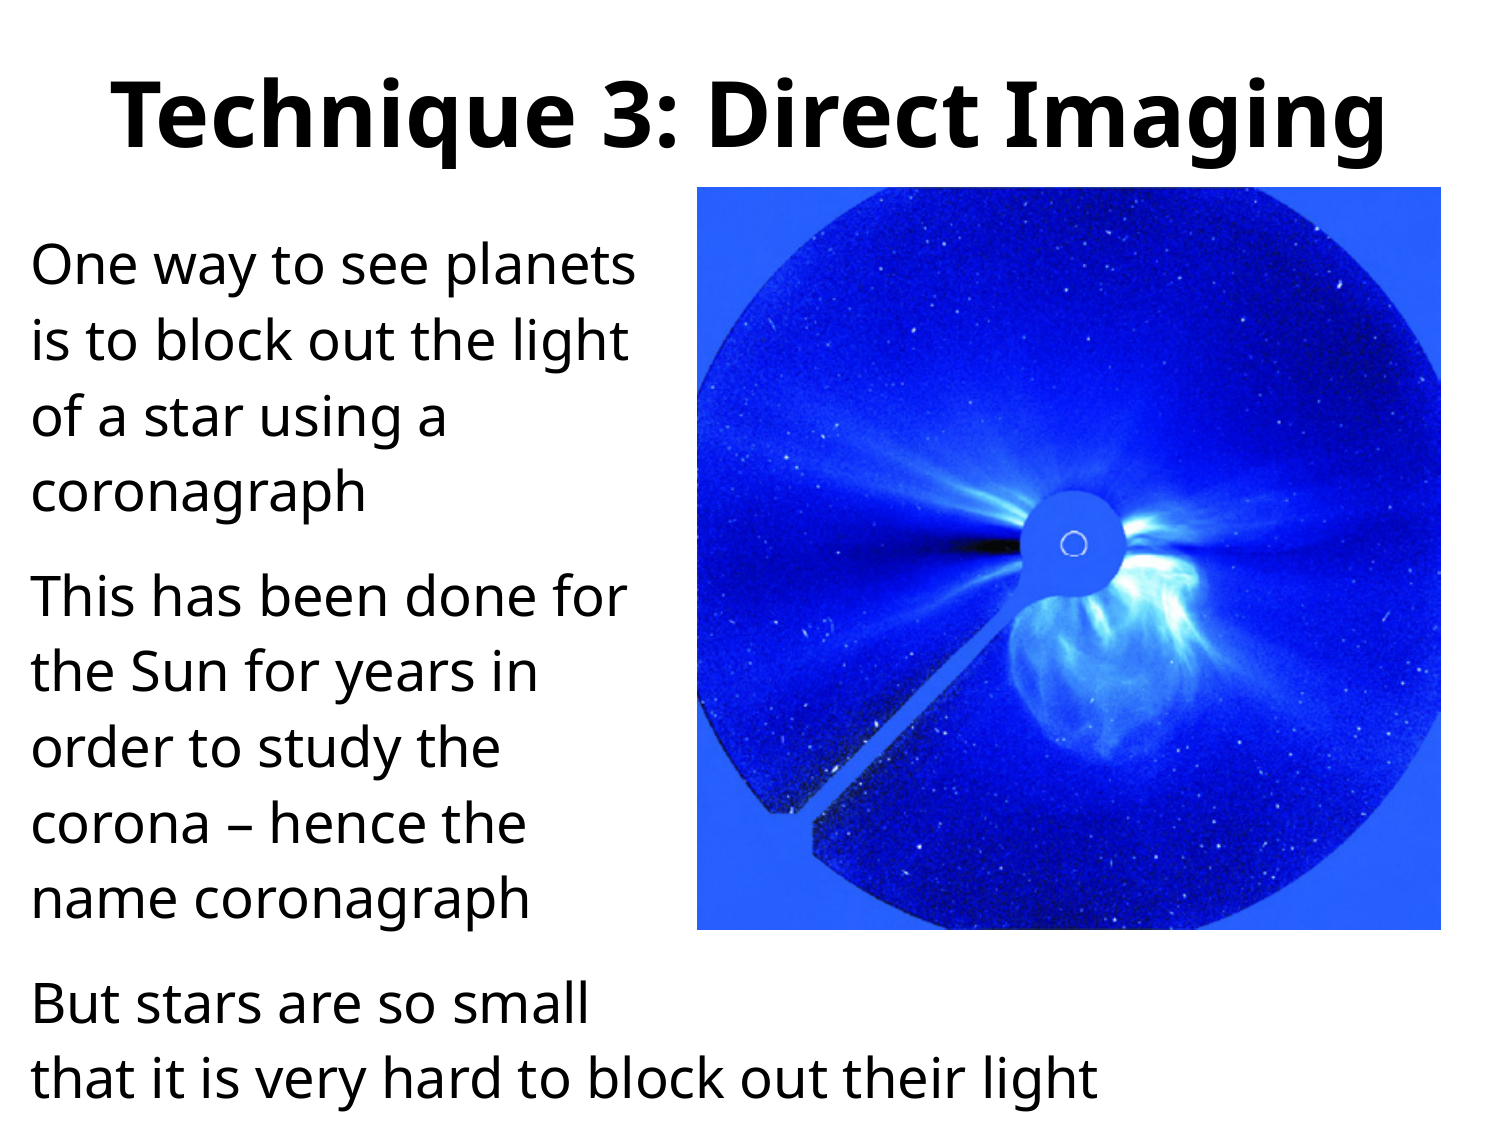

# Technique 3: Direct Imaging
One way to see planets
is to block out the light
of a star using a
coronagraph
This has been done for
the Sun for years in
order to study the
corona – hence the
name coronagraph
But stars are so small
that it is very hard to block out their light